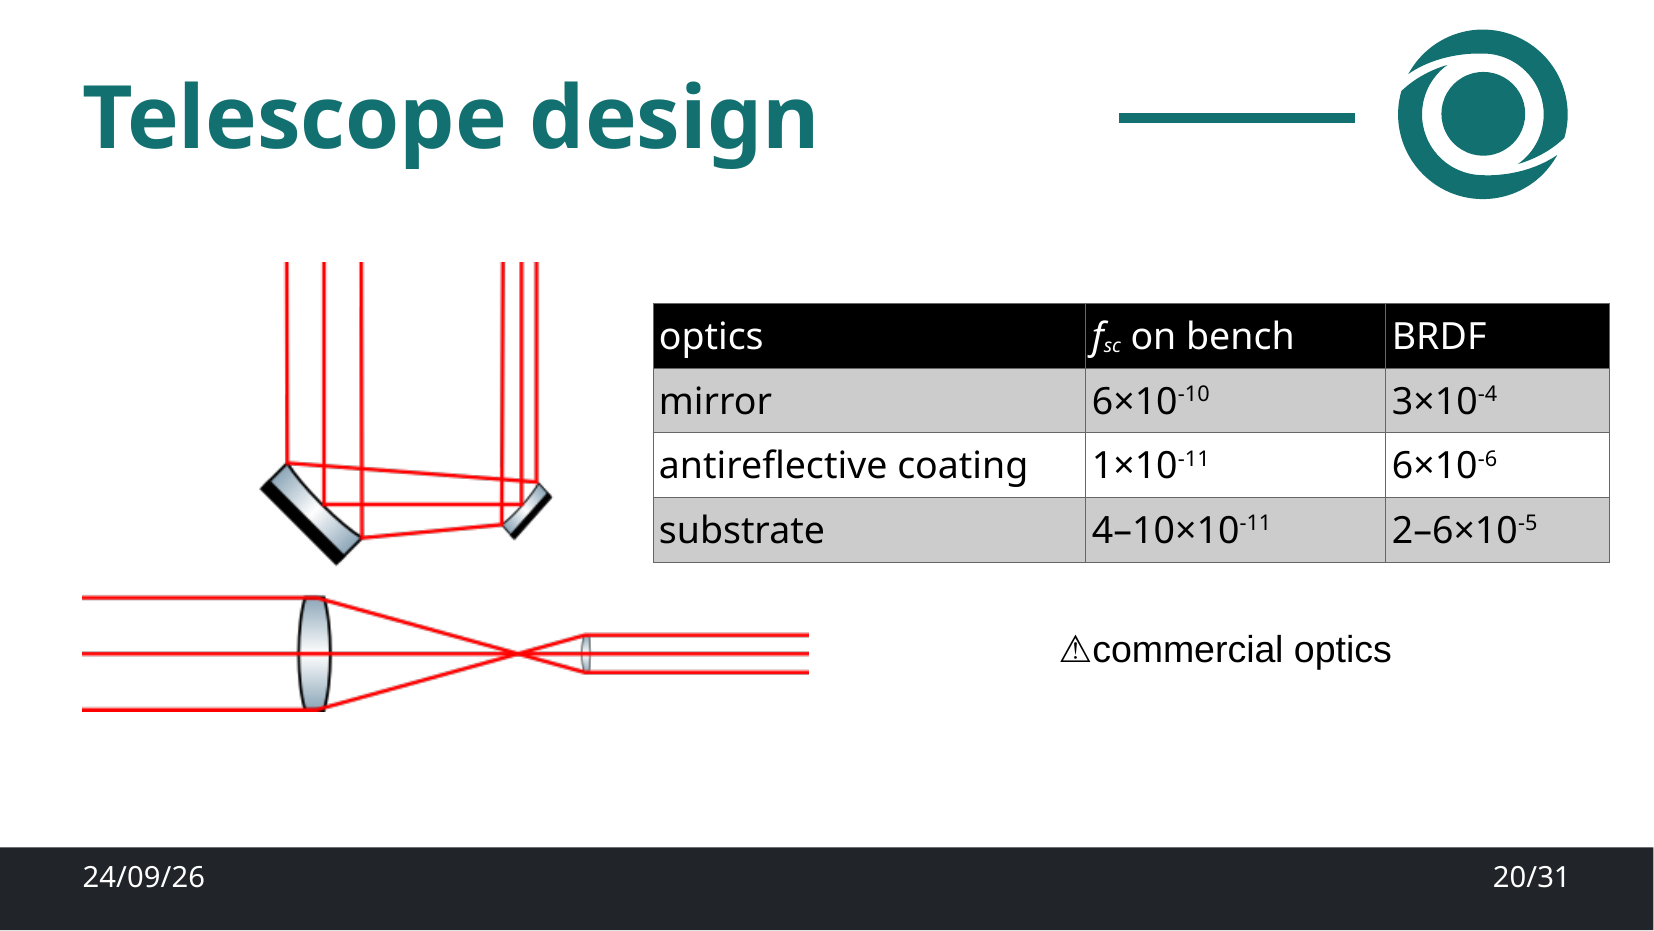

# Telescope design
| optics | fsc on bench | BRDF |
| --- | --- | --- |
| mirror | 6×10-10 | 3×10-4 |
| antireflective coating | 1×10-11 | 6×10-6 |
| substrate | 4–10×10-11 | 2–6×10-5 |
⚠commercial optics
20